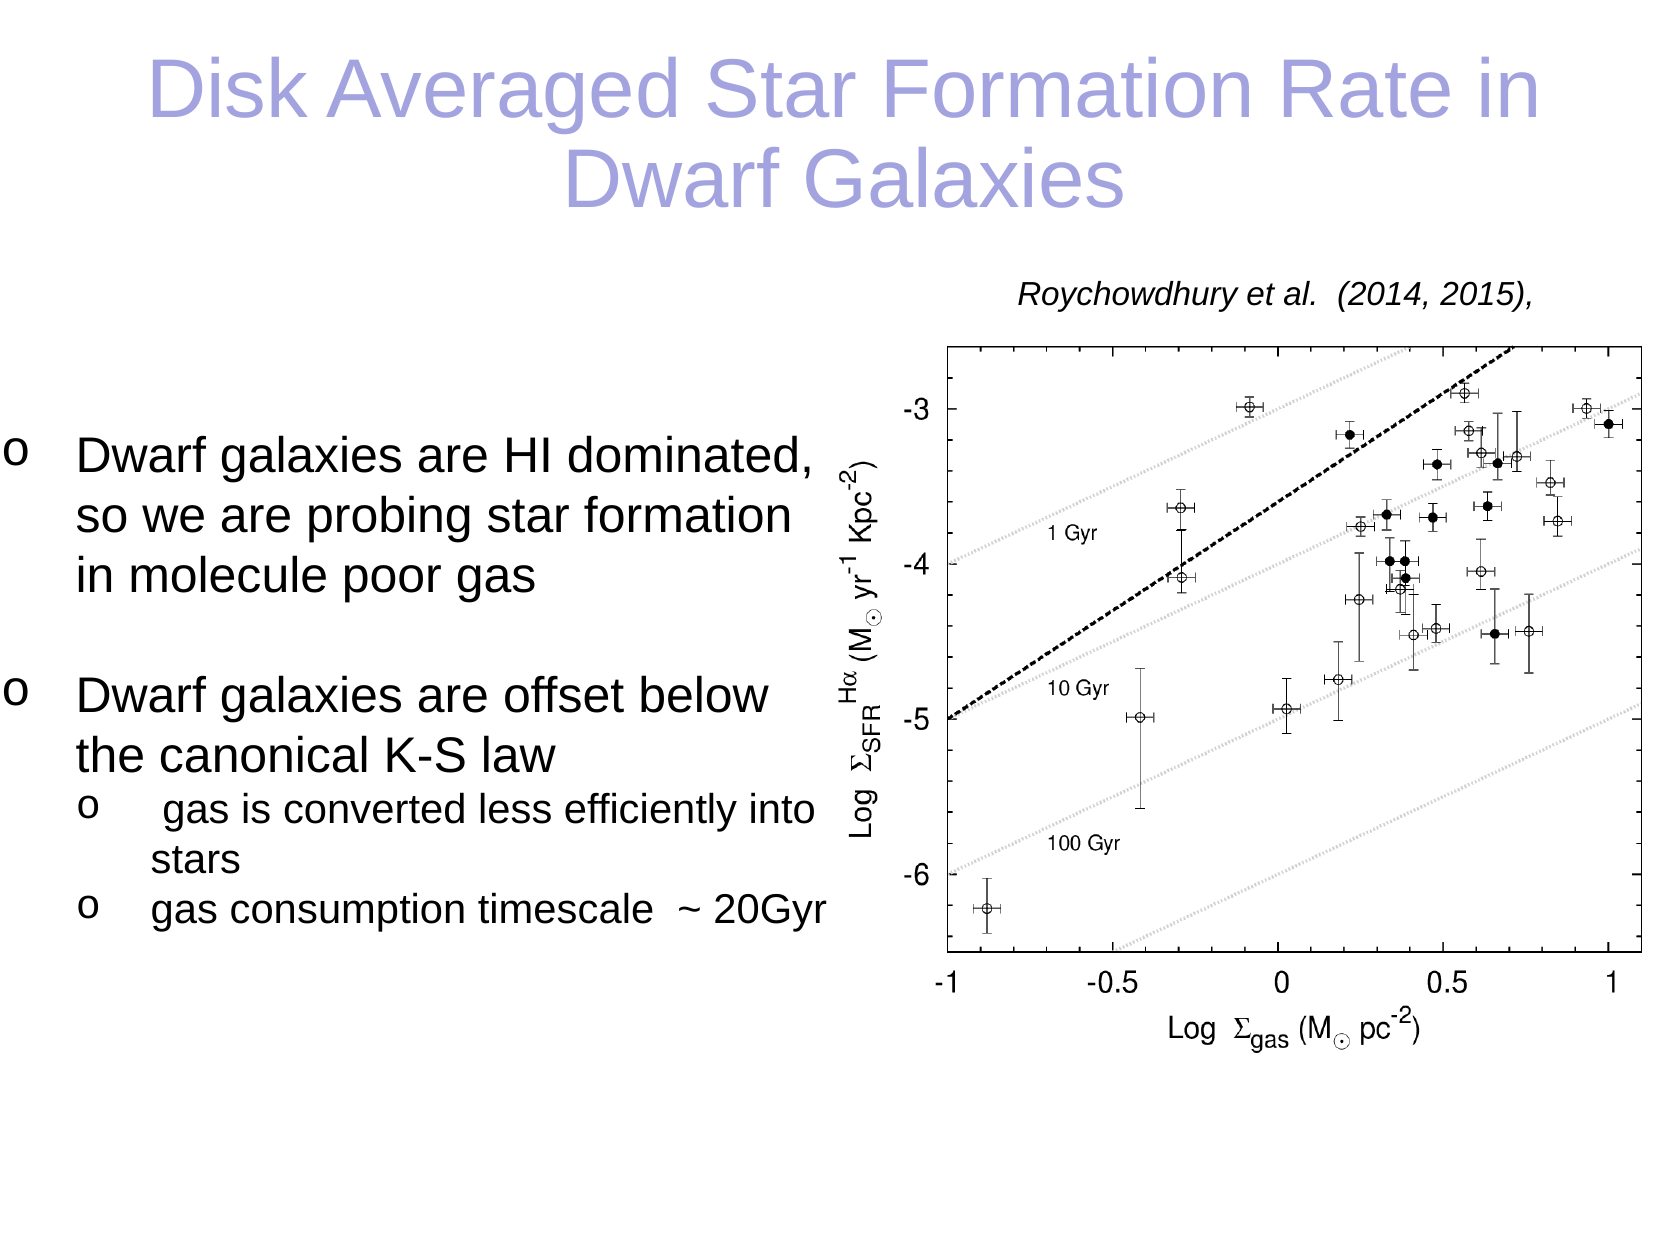

Disk Averaged Star Formation Rate in
Dwarf Galaxies
Roychowdhury et al. (2014, 2015),
An introduction to
dwarf galaxies
Dwarf galaxies are HI dominated, so we are probing star formation in molecule poor gas
Dwarf galaxies are offset below the canonical K-S law
 gas is converted less efficiently into stars
gas consumption timescale ~ 20Gyr
Latest calibrations
NCRA, Pune, 25th June 2013